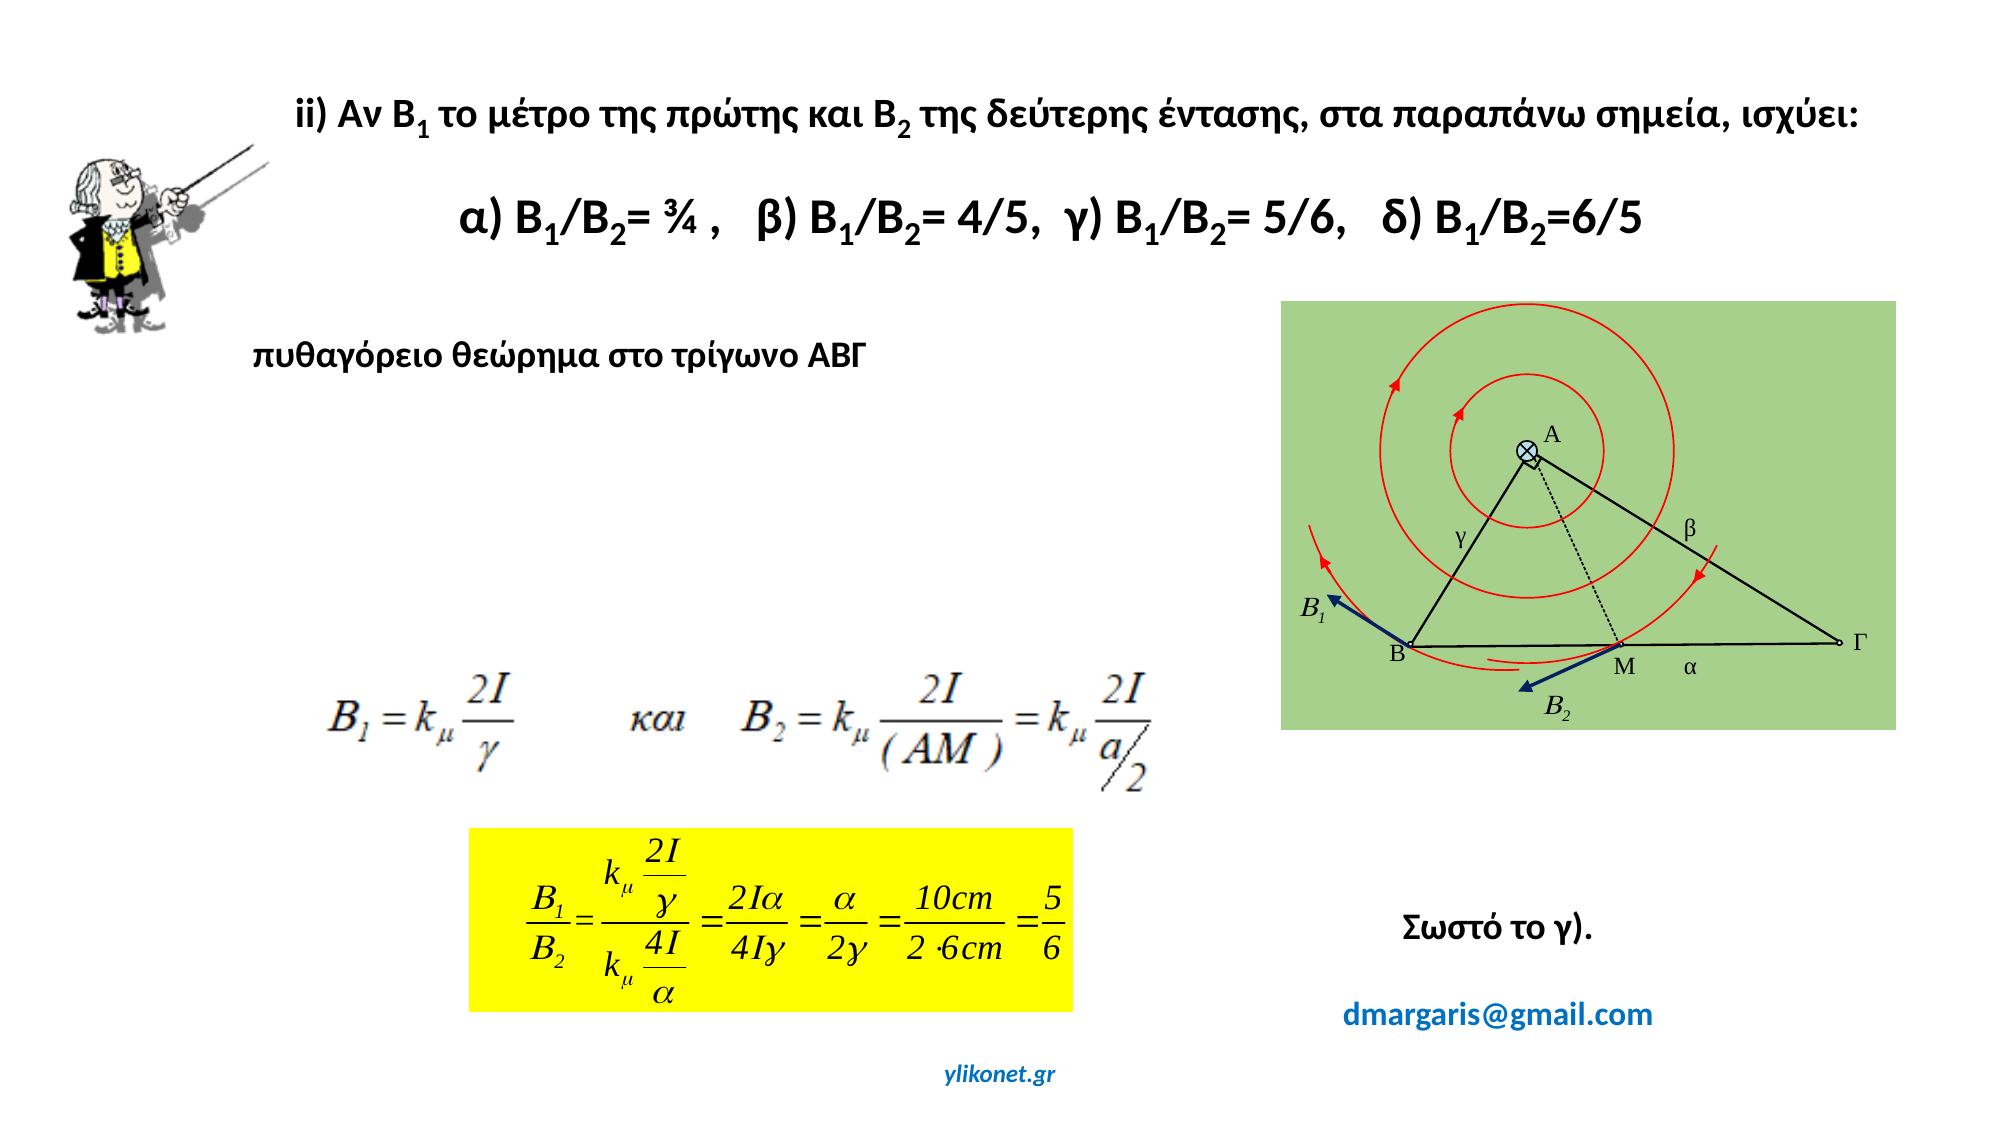

ii) Αν Β1 το μέτρο της πρώτης και Β2 της δεύτερης έντασης, στα παραπάνω σημεία, ισχύει:
α) Β1/Β2= ¾ , β) Β1/Β2= 4/5, γ) Β1/Β2= 5/6, δ) Β1/Β2=6/5
πυθαγόρειο θεώρημα στο τρίγωνο ΑΒΓ
Σωστό το γ).
dmargaris@gmail.com
ylikonet.gr